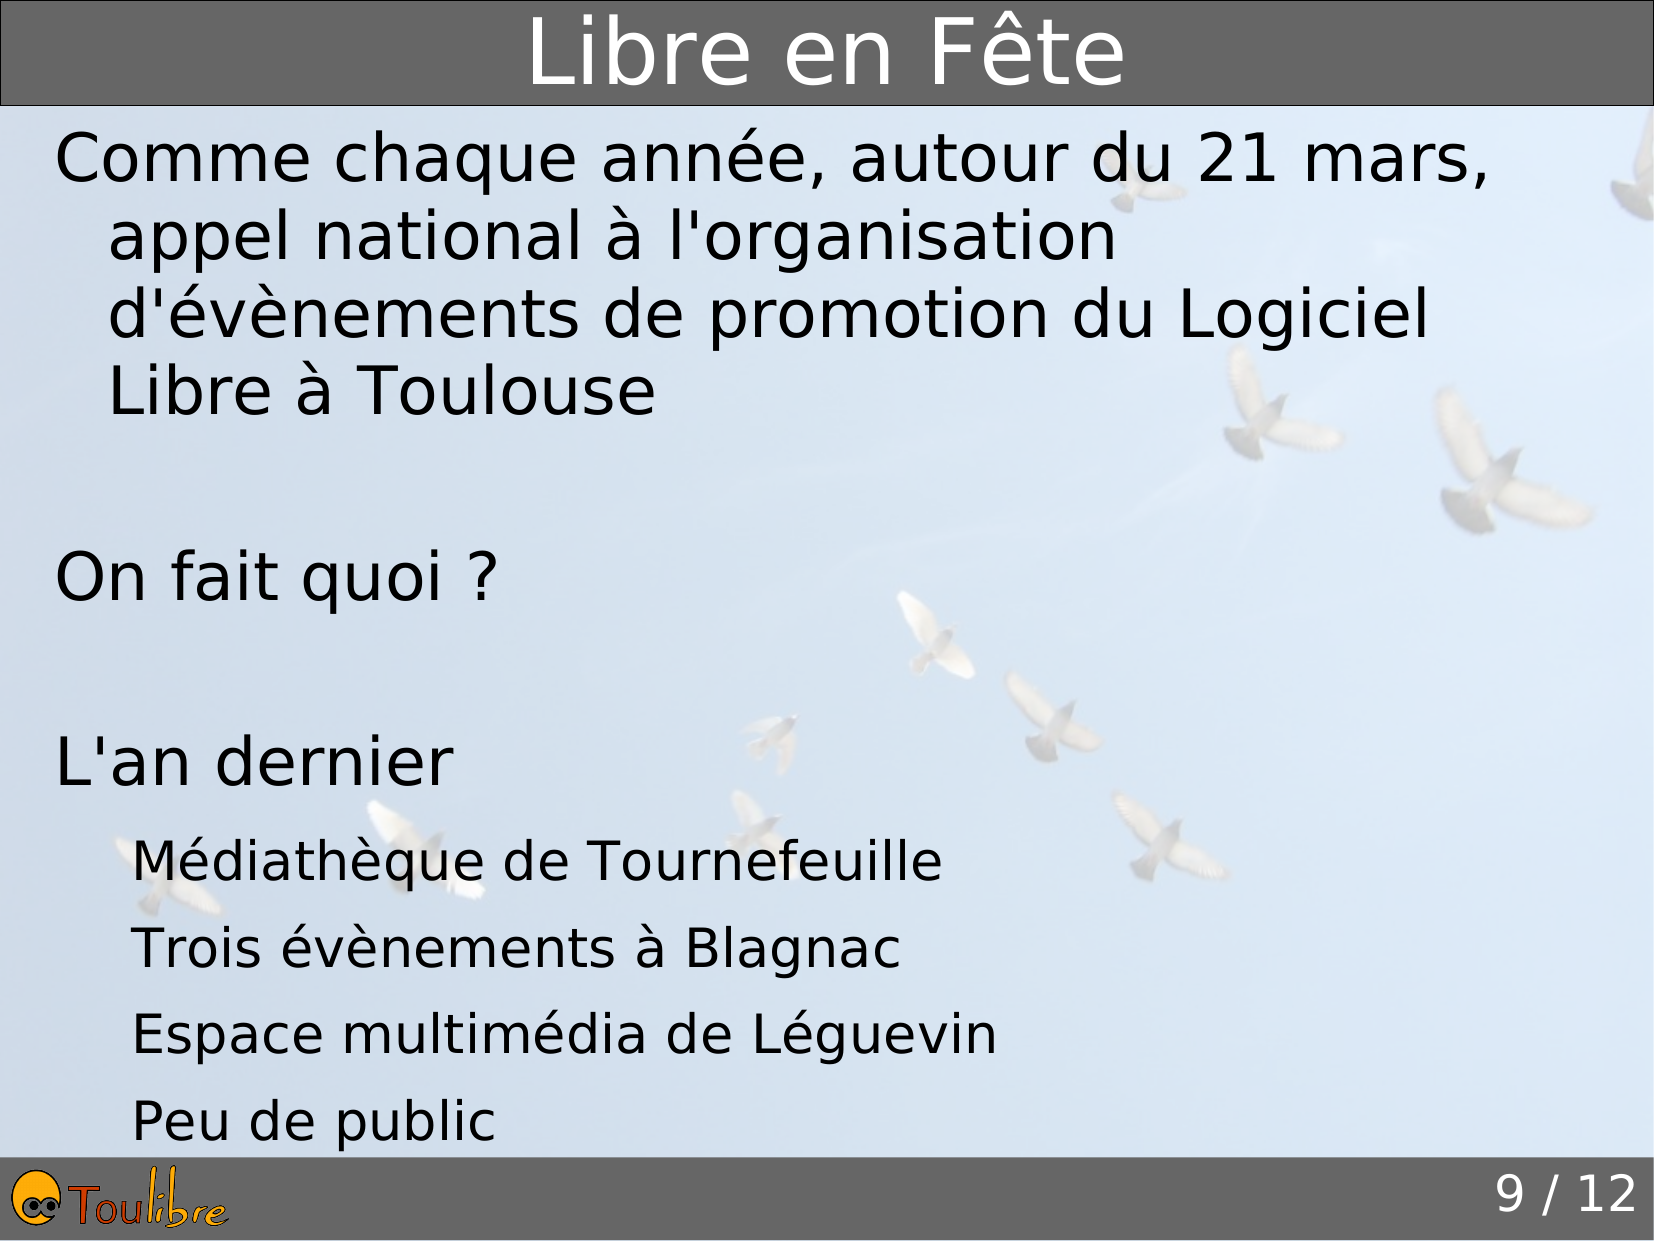

# Libre en Fête
Comme chaque année, autour du 21 mars, appel national à l'organisation d'évènements de promotion du Logiciel Libre à Toulouse
On fait quoi ?
L'an dernier
Médiathèque de Tournefeuille
Trois évènements à Blagnac
Espace multimédia de Léguevin
Peu de public